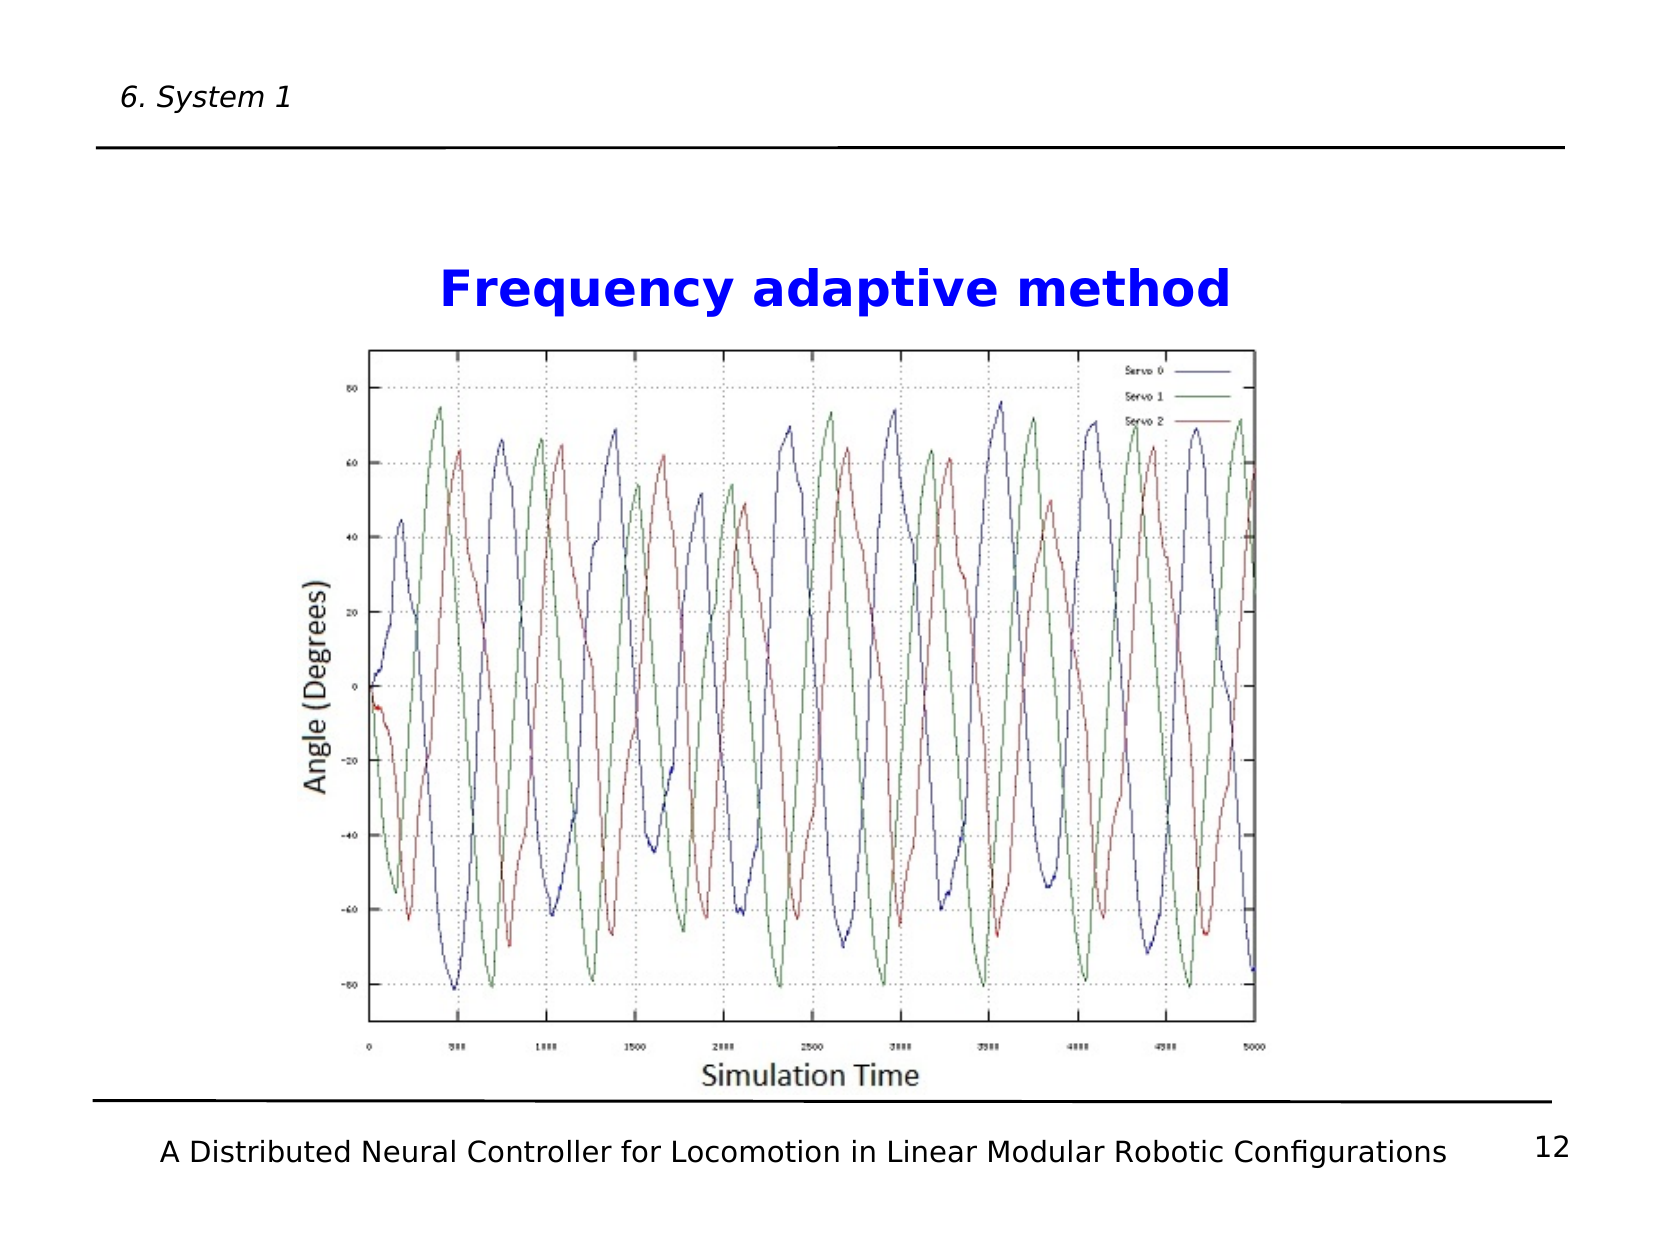

6. System 1
Frequency adaptive method
A Distributed Neural Controller for Locomotion in Linear Modular Robotic Configurations
12